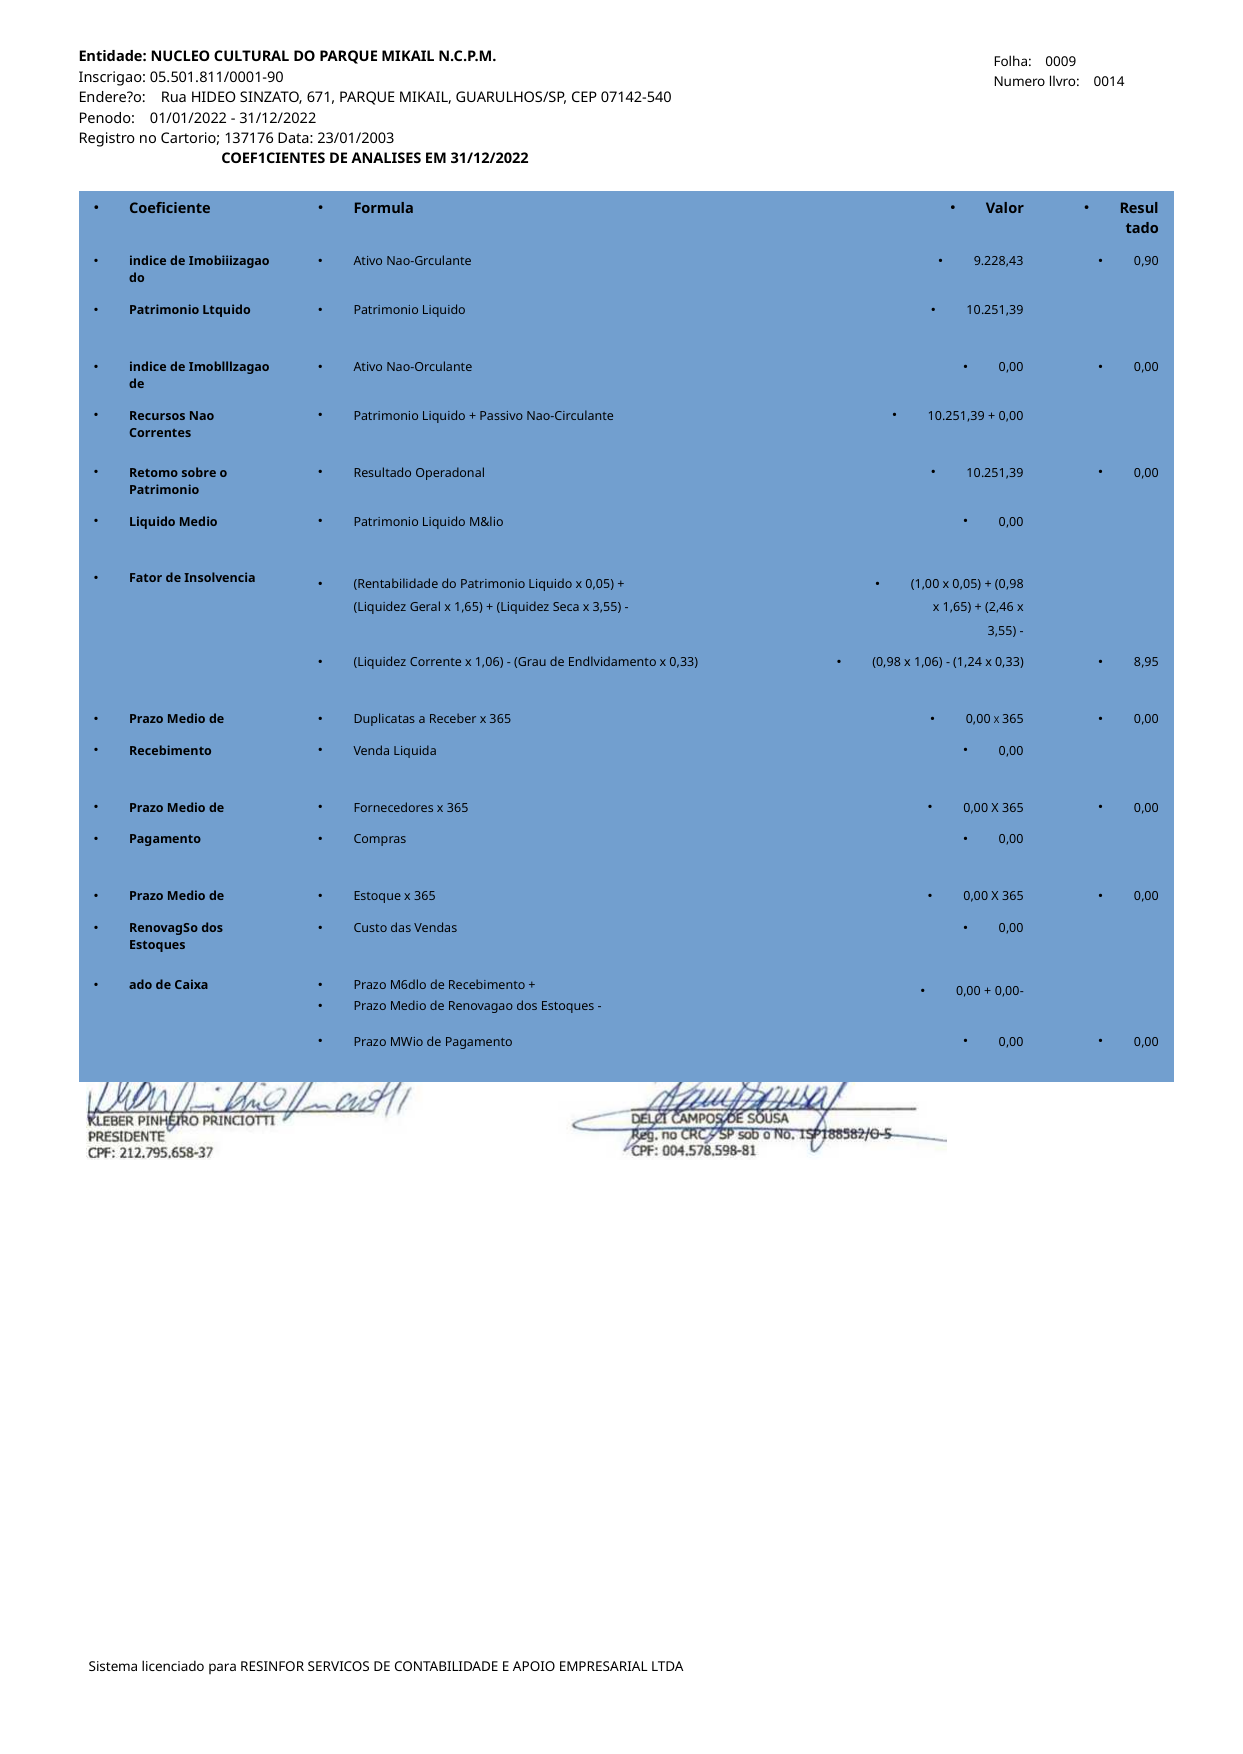

Entidade: NUCLEO CULTURAL DO PARQUE MIKAIL N.C.P.M.
Inscrigao: 05.501.811/0001-90
Endere?o: Rua HIDEO SINZATO, 671, PARQUE MIKAIL, GUARULHOS/SP, CEP 07142-540
Penodo: 01/01/2022 - 31/12/2022
Registro no Cartorio; 137176 Data: 23/01/2003
COEF1CIENTES DE ANALISES EM 31/12/2022
Folha: 0009
Numero llvro: 0014
| Coeficiente | Formula | Valor | Resultado |
| --- | --- | --- | --- |
| indice de Imobiiizagao do | Ativo Nao-Grculante | 9.228,43 | 0,90 |
| Patrimonio Ltquido | Patrimonio Liquido | 10.251,39 | |
| indice de Imoblllzagao de | Ativo Nao-Orculante | 0,00 | 0,00 |
| Recursos Nao Correntes | Patrimonio Liquido + Passivo Nao-Circulante | 10.251,39 + 0,00 | |
| Retomo sobre o Patrimonio | Resultado Operadonal | 10.251,39 | 0,00 |
| Liquido Medio | Patrimonio Liquido M&lio | 0,00 | |
| Fator de Insolvencia | (Rentabilidade do Patrimonio Liquido x 0,05) + (Liquidez Geral x 1,65) + (Liquidez Seca x 3,55) - | (1,00 x 0,05) + (0,98 x 1,65) + (2,46 x 3,55) - | |
| | (Liquidez Corrente x 1,06) - (Grau de Endlvidamento x 0,33) | (0,98 x 1,06) - (1,24 x 0,33) | 8,95 |
| Prazo Medio de | Duplicatas a Receber x 365 | 0,00 X 365 | 0,00 |
| Recebimento | Venda Liquida | 0,00 | |
| Prazo Medio de | Fornecedores x 365 | 0,00 X 365 | 0,00 |
| Pagamento | Compras | 0,00 | |
| Prazo Medio de | Estoque x 365 | 0,00 X 365 | 0,00 |
| RenovagSo dos Estoques | Custo das Vendas | 0,00 | |
| ado de Caixa | Prazo M6dlo de Recebimento + Prazo Medio de Renovagao dos Estoques - | 0,00 + 0,00- | |
| | Prazo MWio de Pagamento | 0,00 | 0,00 |
Sistema licenciado para RESINFOR SERVICOS DE CONTABILIDADE E APOIO EMPRESARIAL LTDA